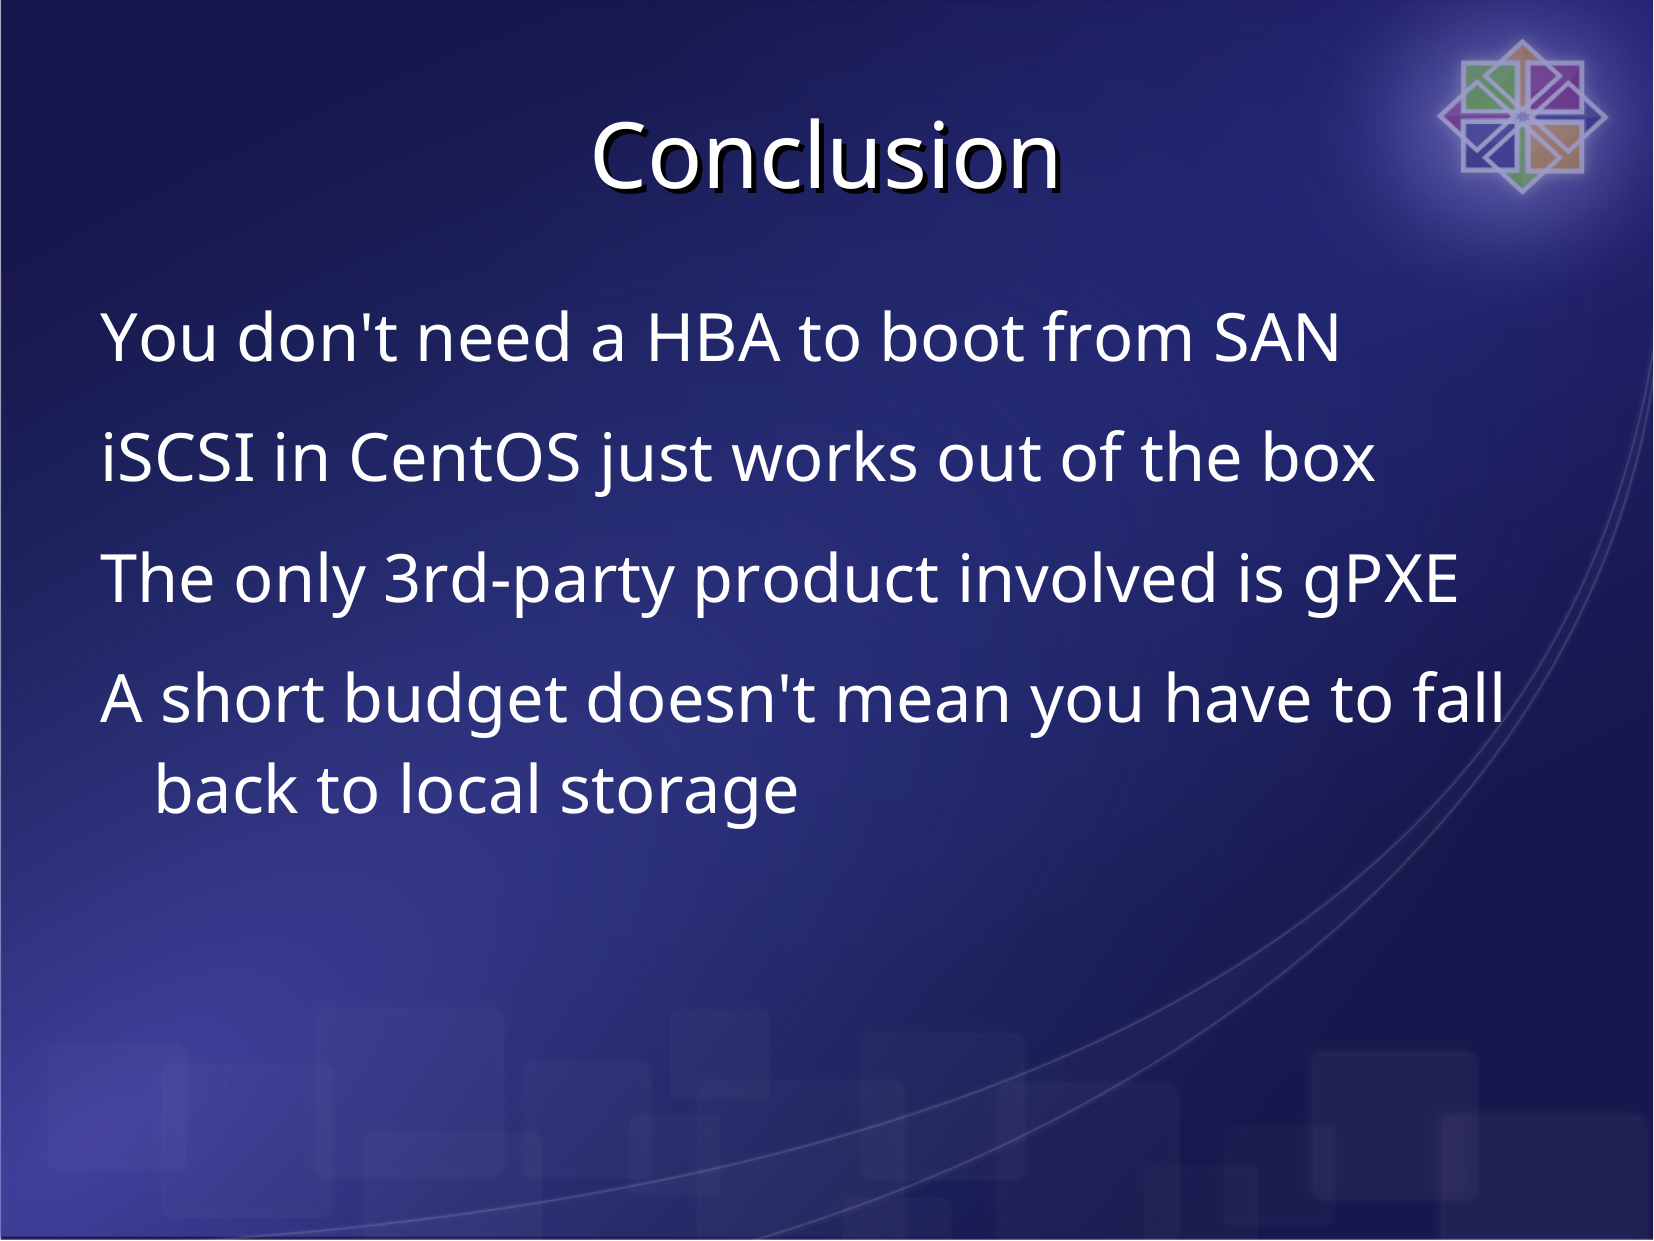

# Conclusion
You don't need a HBA to boot from SAN
iSCSI in CentOS just works out of the box
The only 3rd-party product involved is gPXE
A short budget doesn't mean you have to fall back to local storage